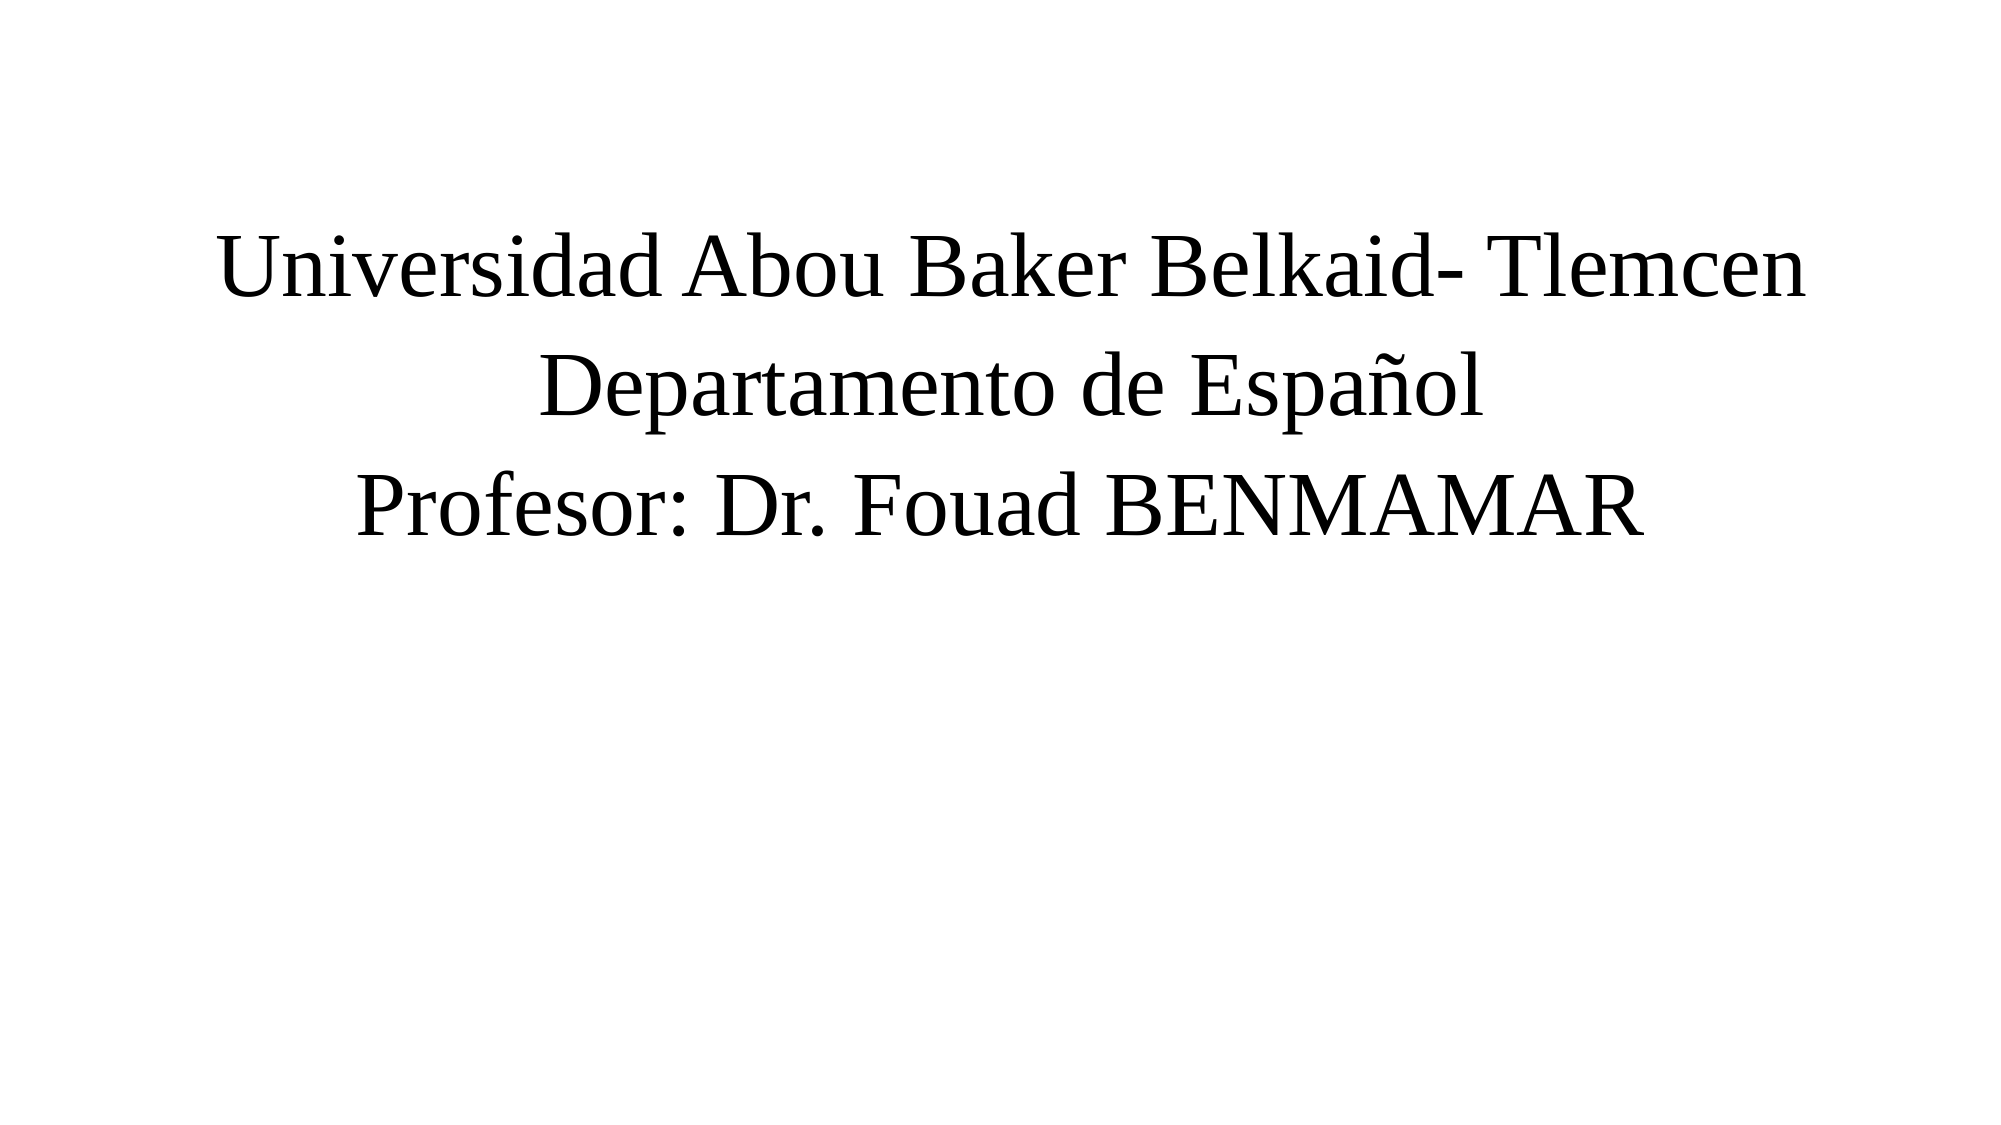

# Universidad Abou Baker Belkaid- Tlemcen
Departamento de Español
Profesor: Dr. Fouad BENMAMAR